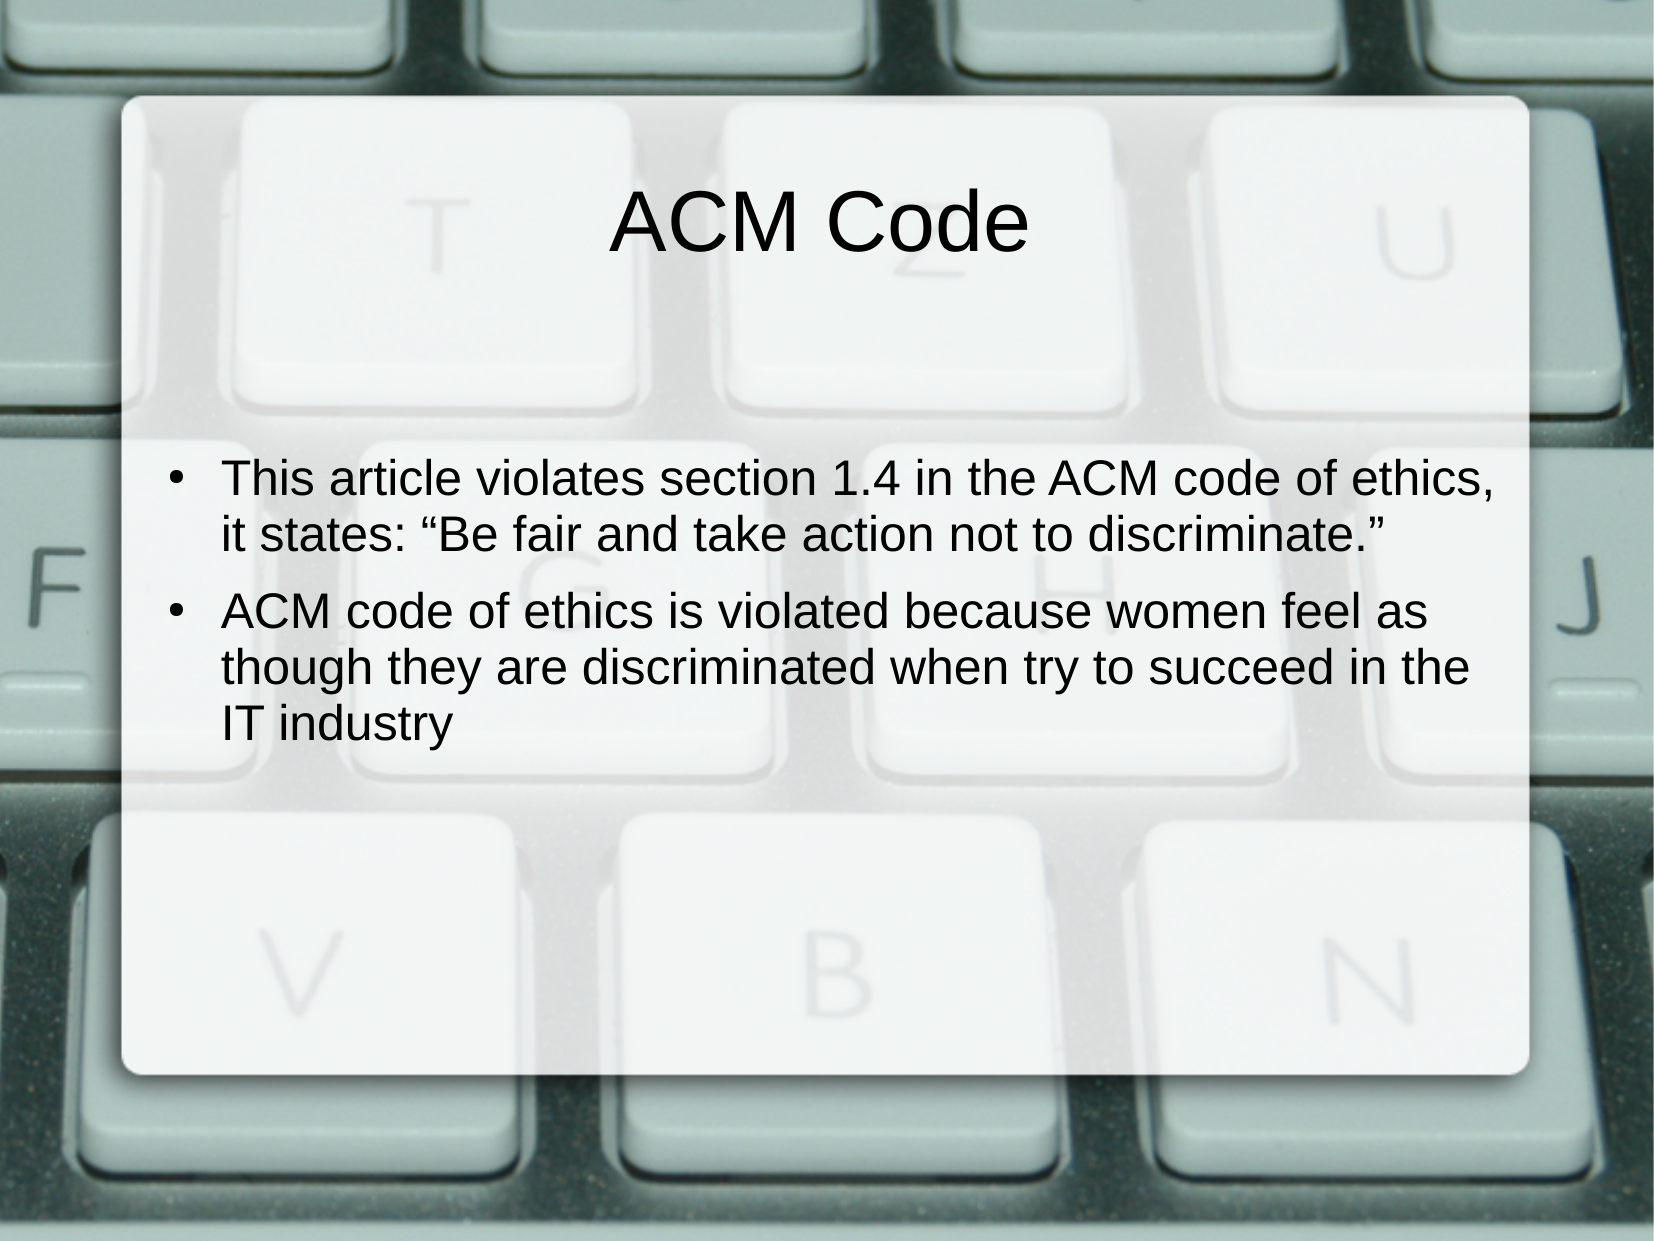

# ACM Code
This article violates section 1.4 in the ACM code of ethics, it states: “Be fair and take action not to discriminate.”
ACM code of ethics is violated because women feel as though they are discriminated when try to succeed in the IT industry